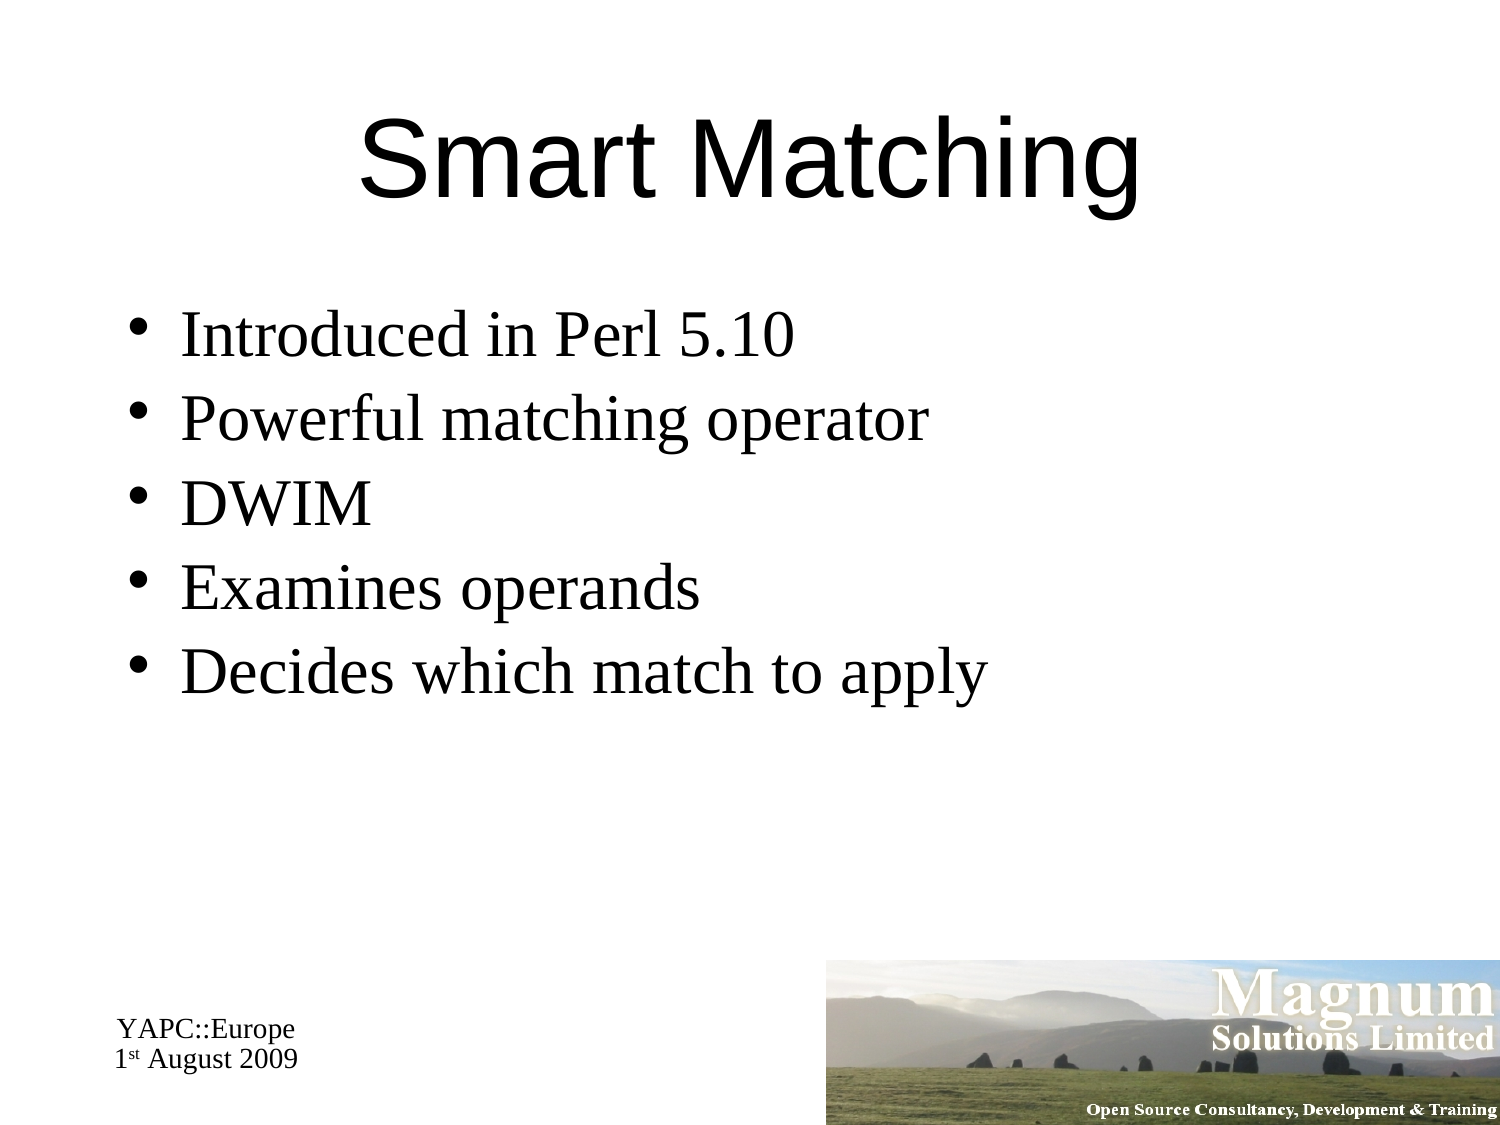

# Smart Matching
Introduced in Perl 5.10
Powerful matching operator
DWIM
Examines operands
Decides which match to apply
123